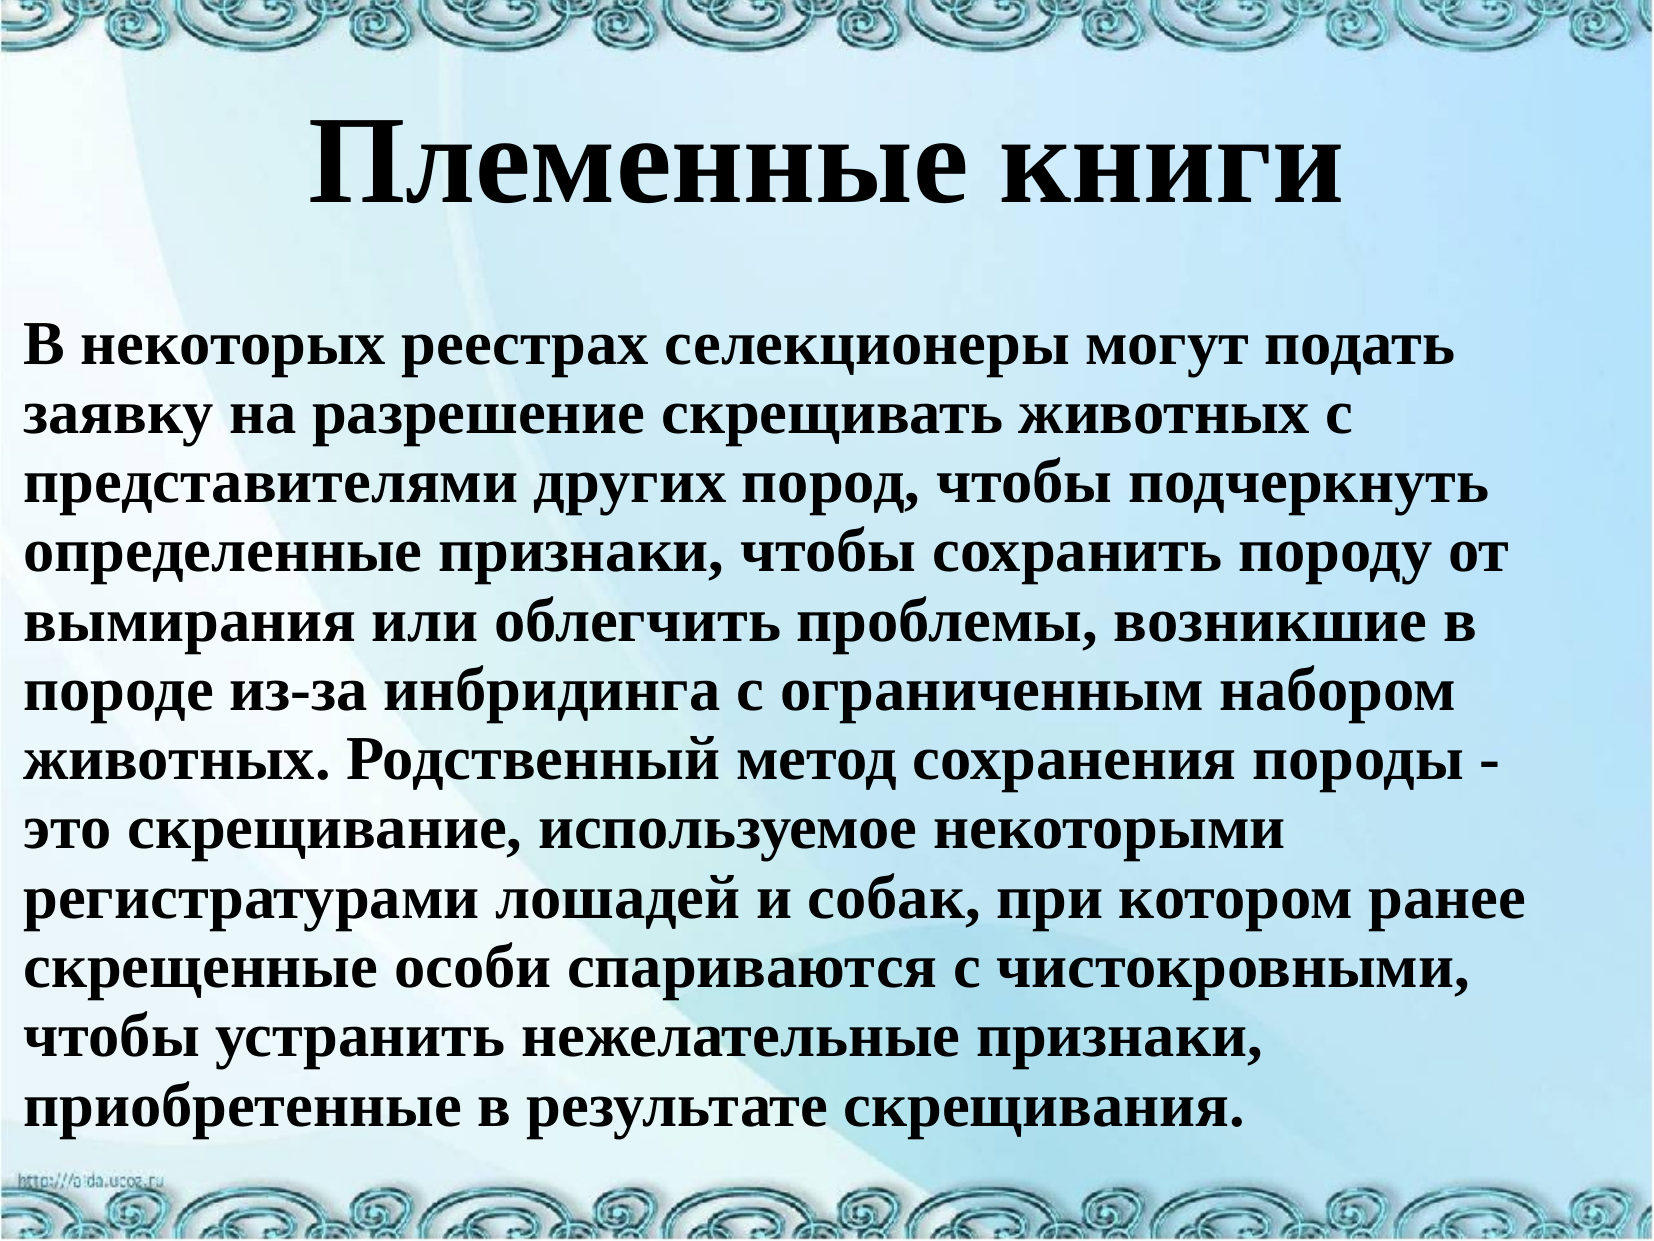

# Племенные книги
В некоторых реестрах селекционеры могут подать заявку на разрешение скрещивать животных с представителями других пород, чтобы подчеркнуть определенные признаки, чтобы сохранить породу от вымирания или облегчить проблемы, возникшие в породе из-за инбридинга с ограниченным набором животных. Родственный метод сохранения породы - это скрещивание, используемое некоторыми регистратурами лошадей и собак, при котором ранее скрещенные особи спариваются с чистокровными, чтобы устранить нежелательные признаки, приобретенные в результате скрещивания.